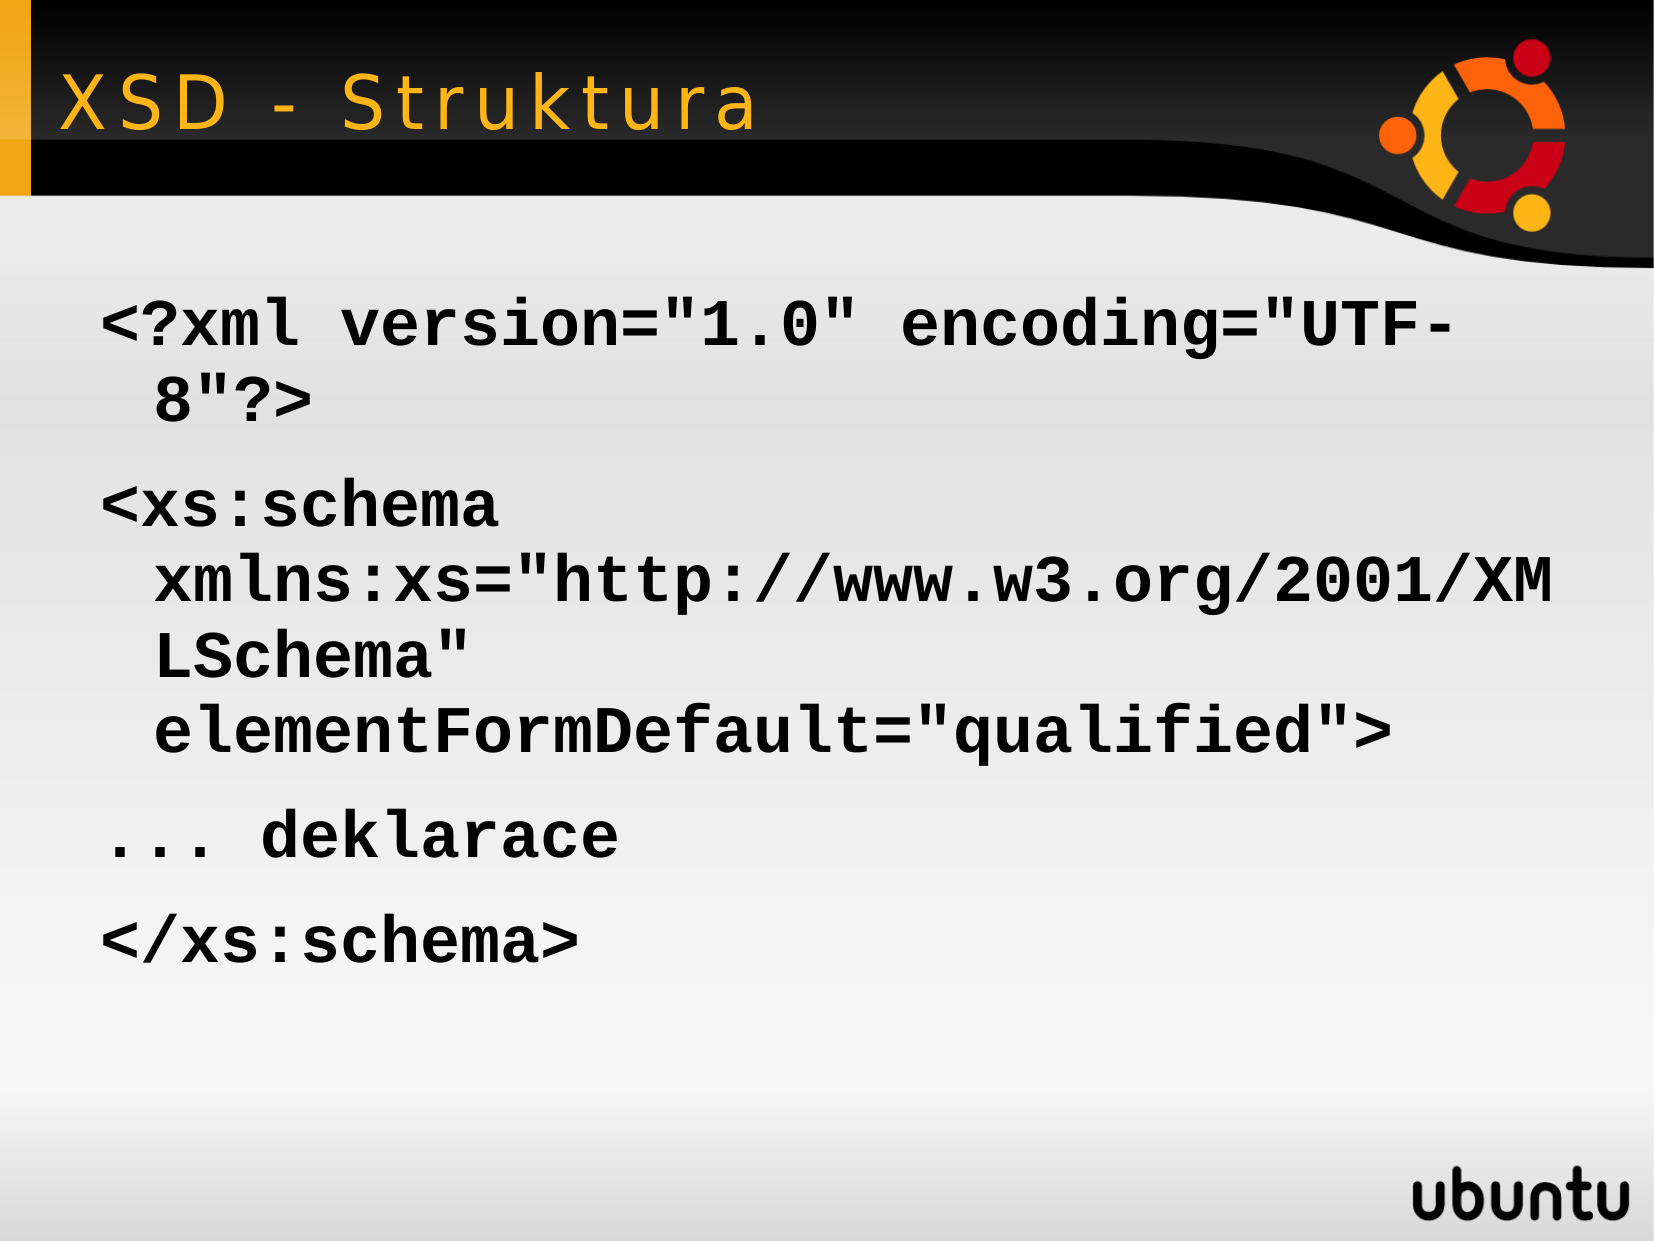

# XSD - Struktura
<?xml version="1.0" encoding="UTF-8"?>
<xs:schema xmlns:xs="http://www.w3.org/2001/XMLSchema" elementFormDefault="qualified">
... deklarace
</xs:schema>